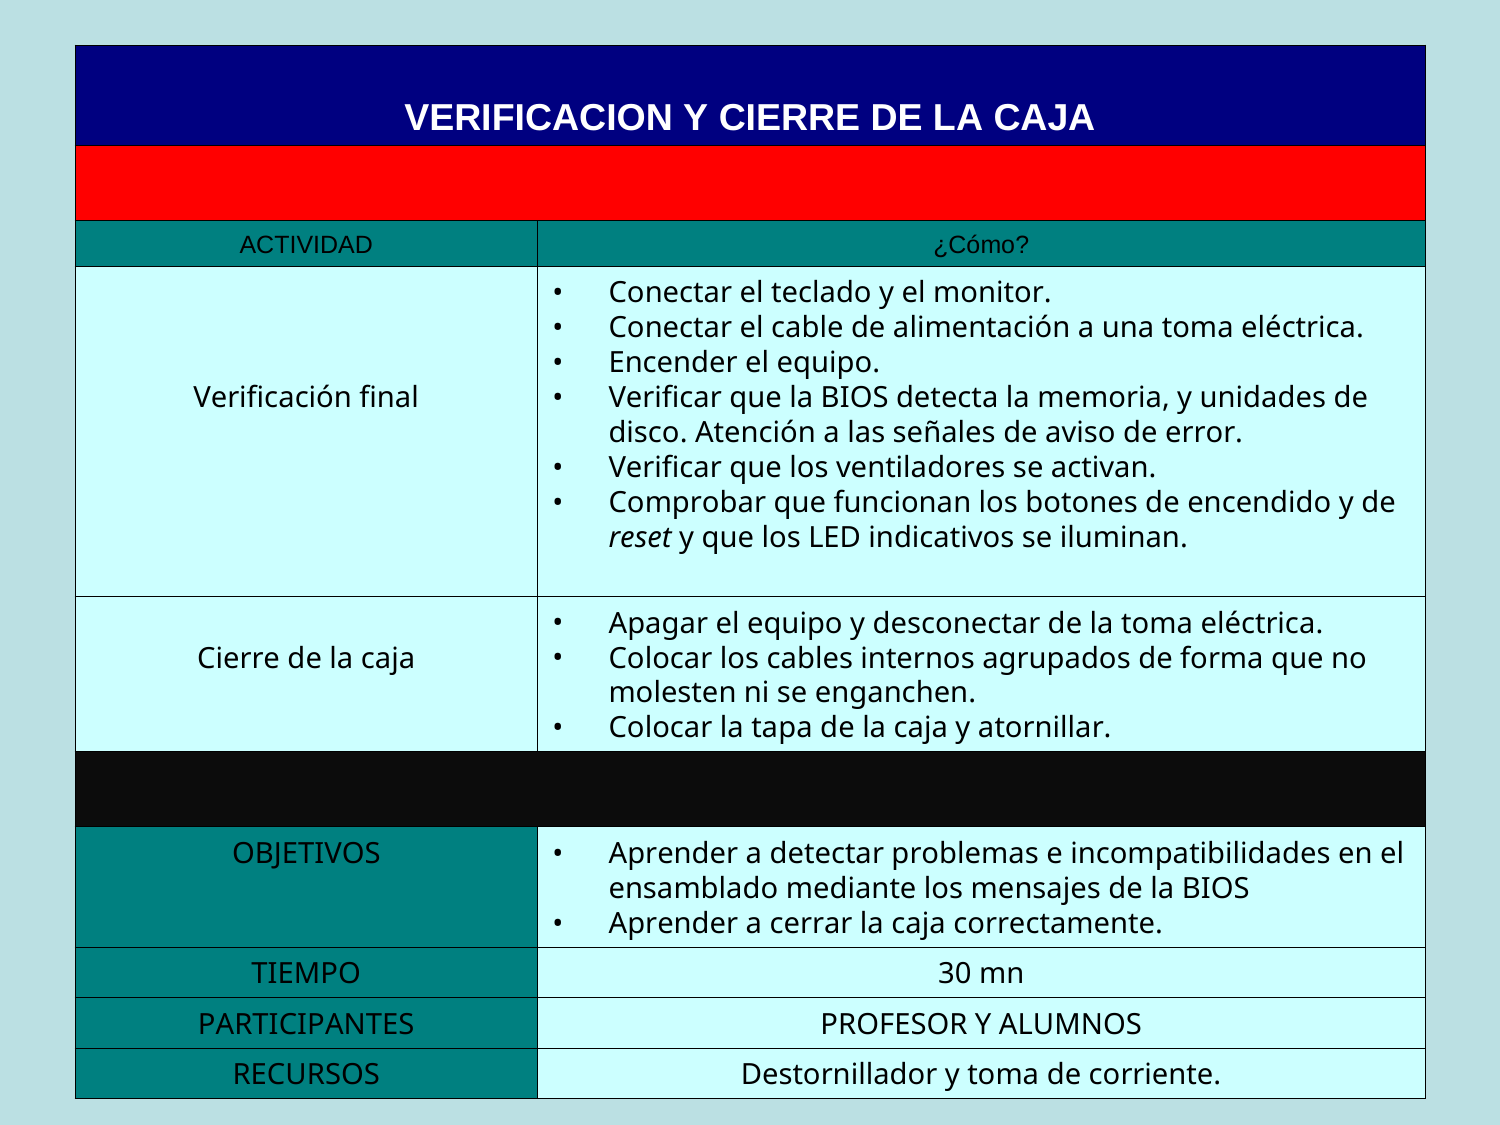

| VERIFICACION Y CIERRE DE LA CAJA | |
| --- | --- |
| | |
| ACTIVIDAD | ¿Cómo? |
| Verificación final | Conectar el teclado y el monitor. Conectar el cable de alimentación a una toma eléctrica. Encender el equipo. Verificar que la BIOS detecta la memoria, y unidades de disco. Atención a las señales de aviso de error. Verificar que los ventiladores se activan. Comprobar que funcionan los botones de encendido y de reset y que los LED indicativos se iluminan. |
| Cierre de la caja | Apagar el equipo y desconectar de la toma eléctrica. Colocar los cables internos agrupados de forma que no molesten ni se enganchen. Colocar la tapa de la caja y atornillar. |
| | |
| OBJETIVOS | Aprender a detectar problemas e incompatibilidades en el ensamblado mediante los mensajes de la BIOS Aprender a cerrar la caja correctamente. |
| TIEMPO | 30 mn |
| PARTICIPANTES | PROFESOR Y ALUMNOS |
| RECURSOS | Destornillador y toma de corriente. |